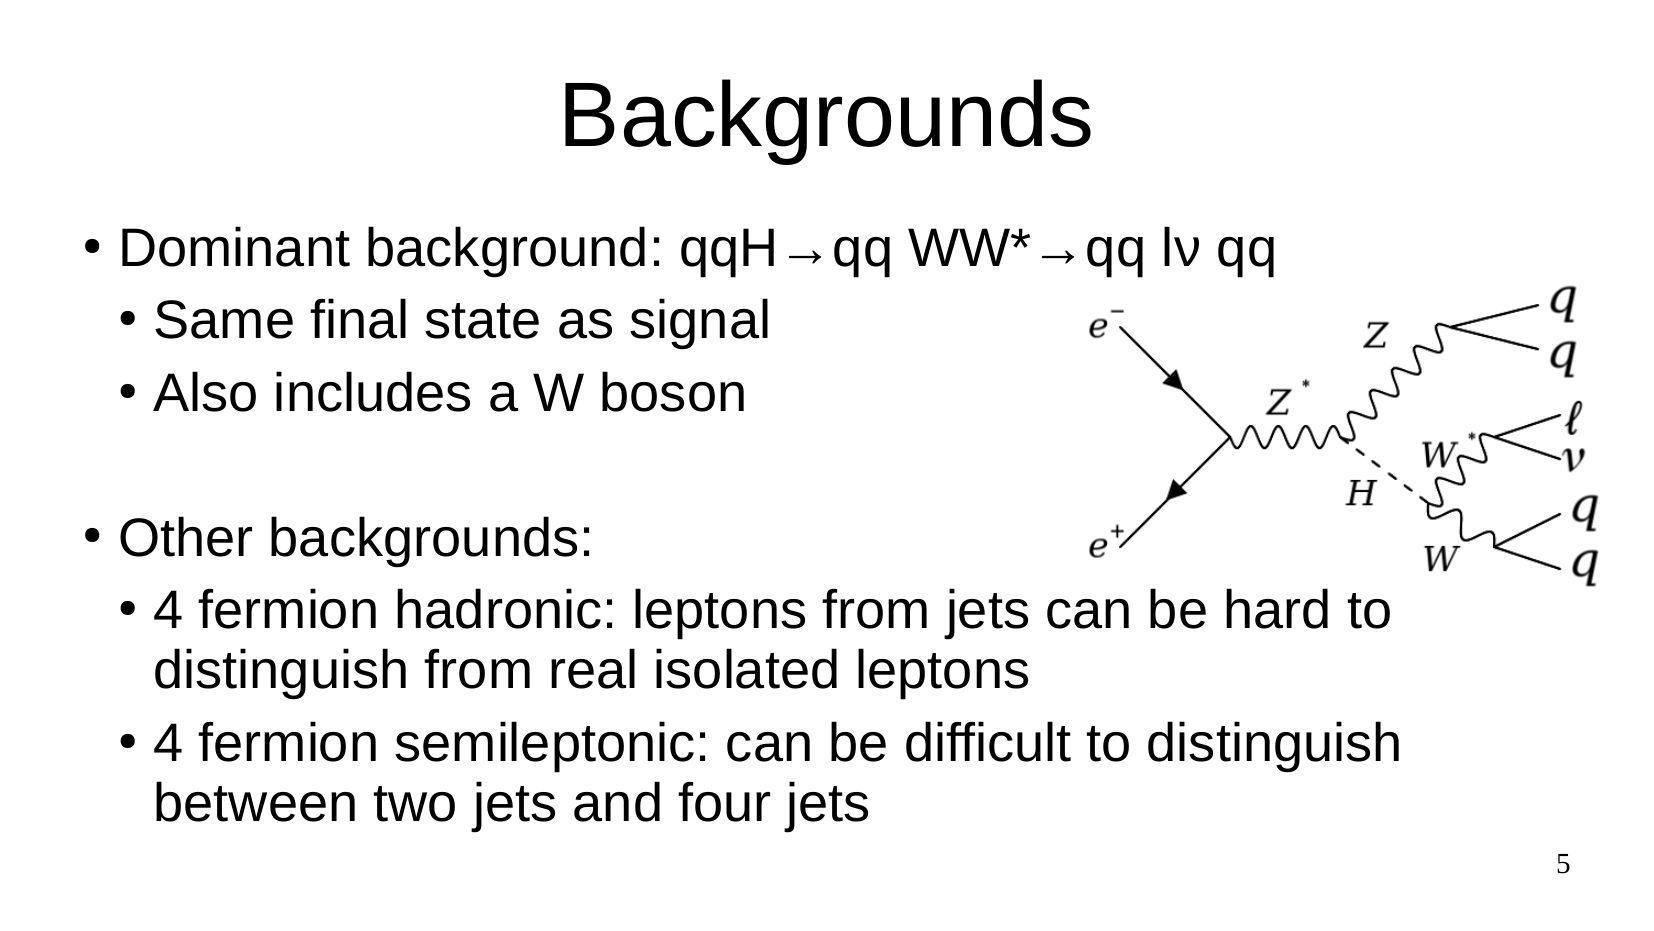

# Backgrounds
Dominant background: qqH→qq WW*→qq lν qq
Same final state as signal
Also includes a W boson
Other backgrounds:
4 fermion hadronic: leptons from jets can be hard to distinguish from real isolated leptons
4 fermion semileptonic: can be difficult to distinguish between two jets and four jets
5